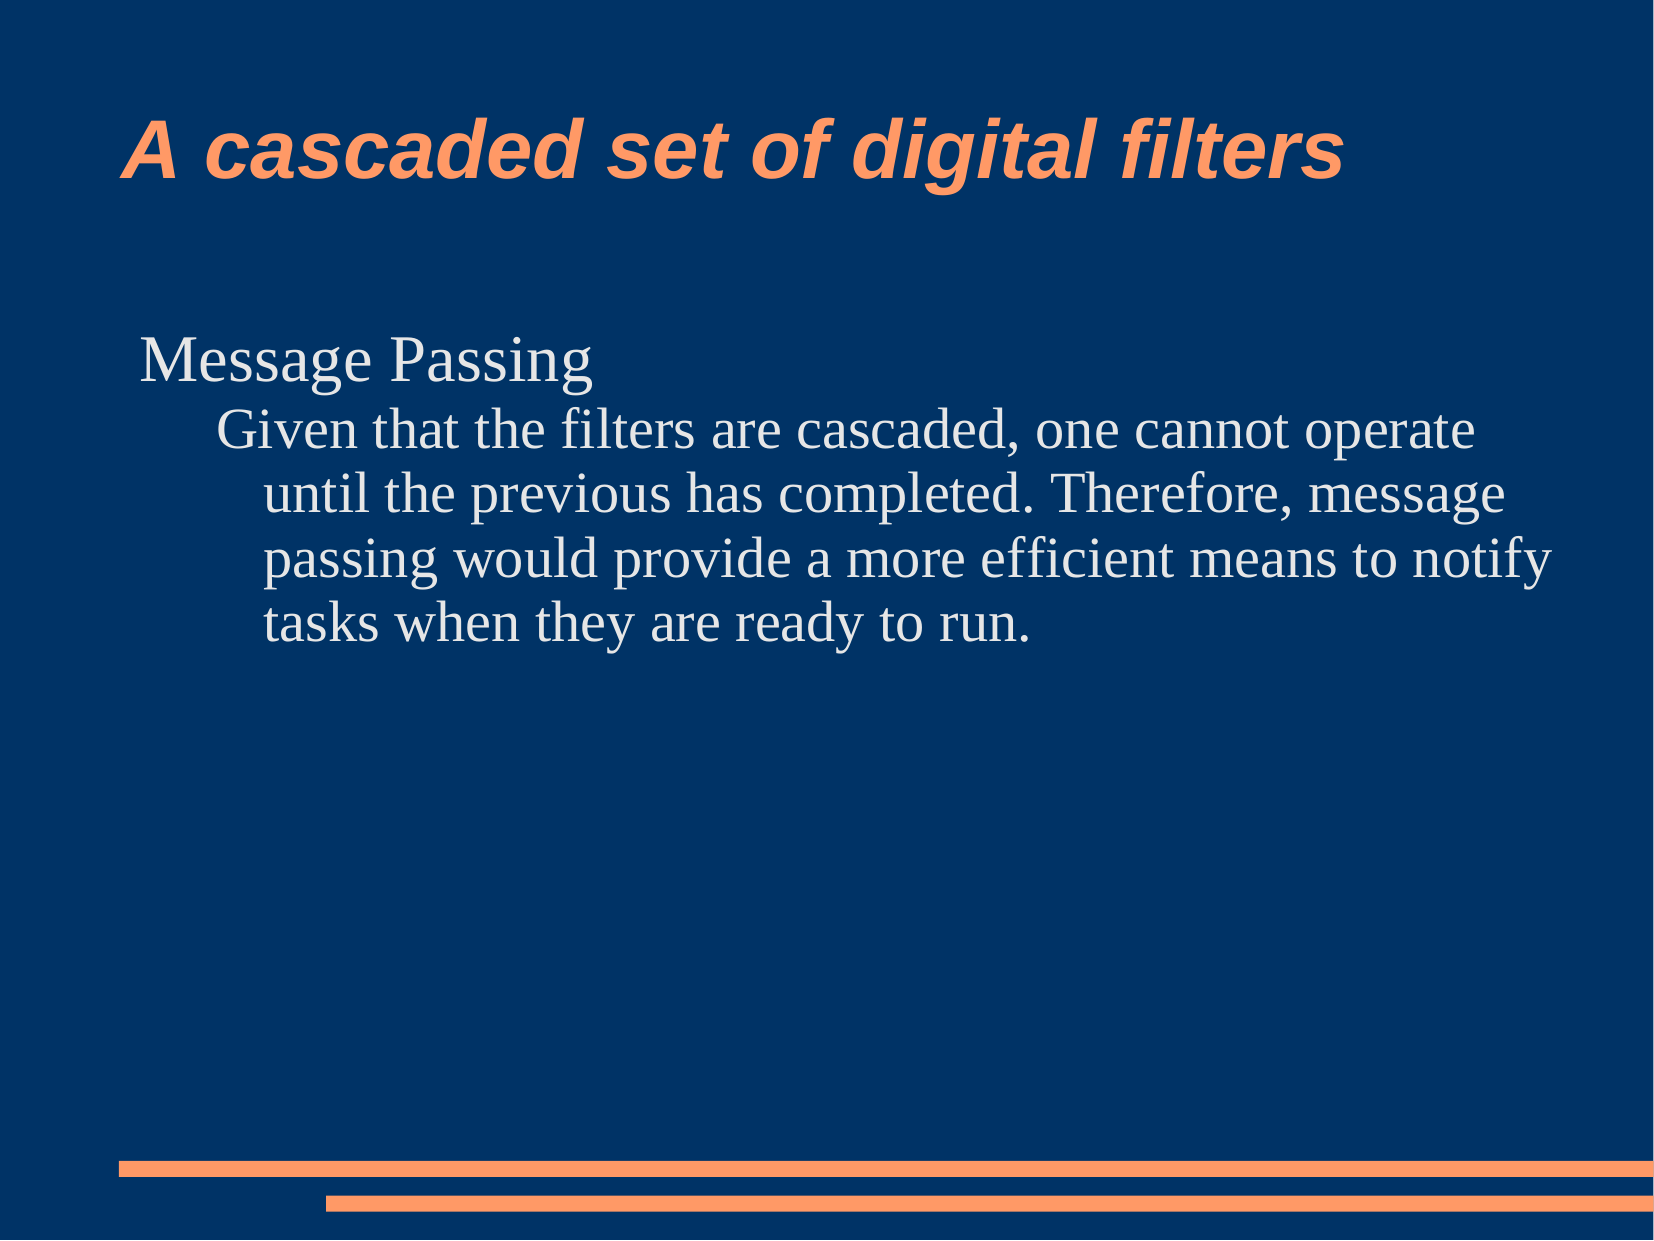

# A cascaded set of digital filters
Message Passing
Given that the filters are cascaded, one cannot operate until the previous has completed. Therefore, message passing would provide a more efficient means to notify tasks when they are ready to run.